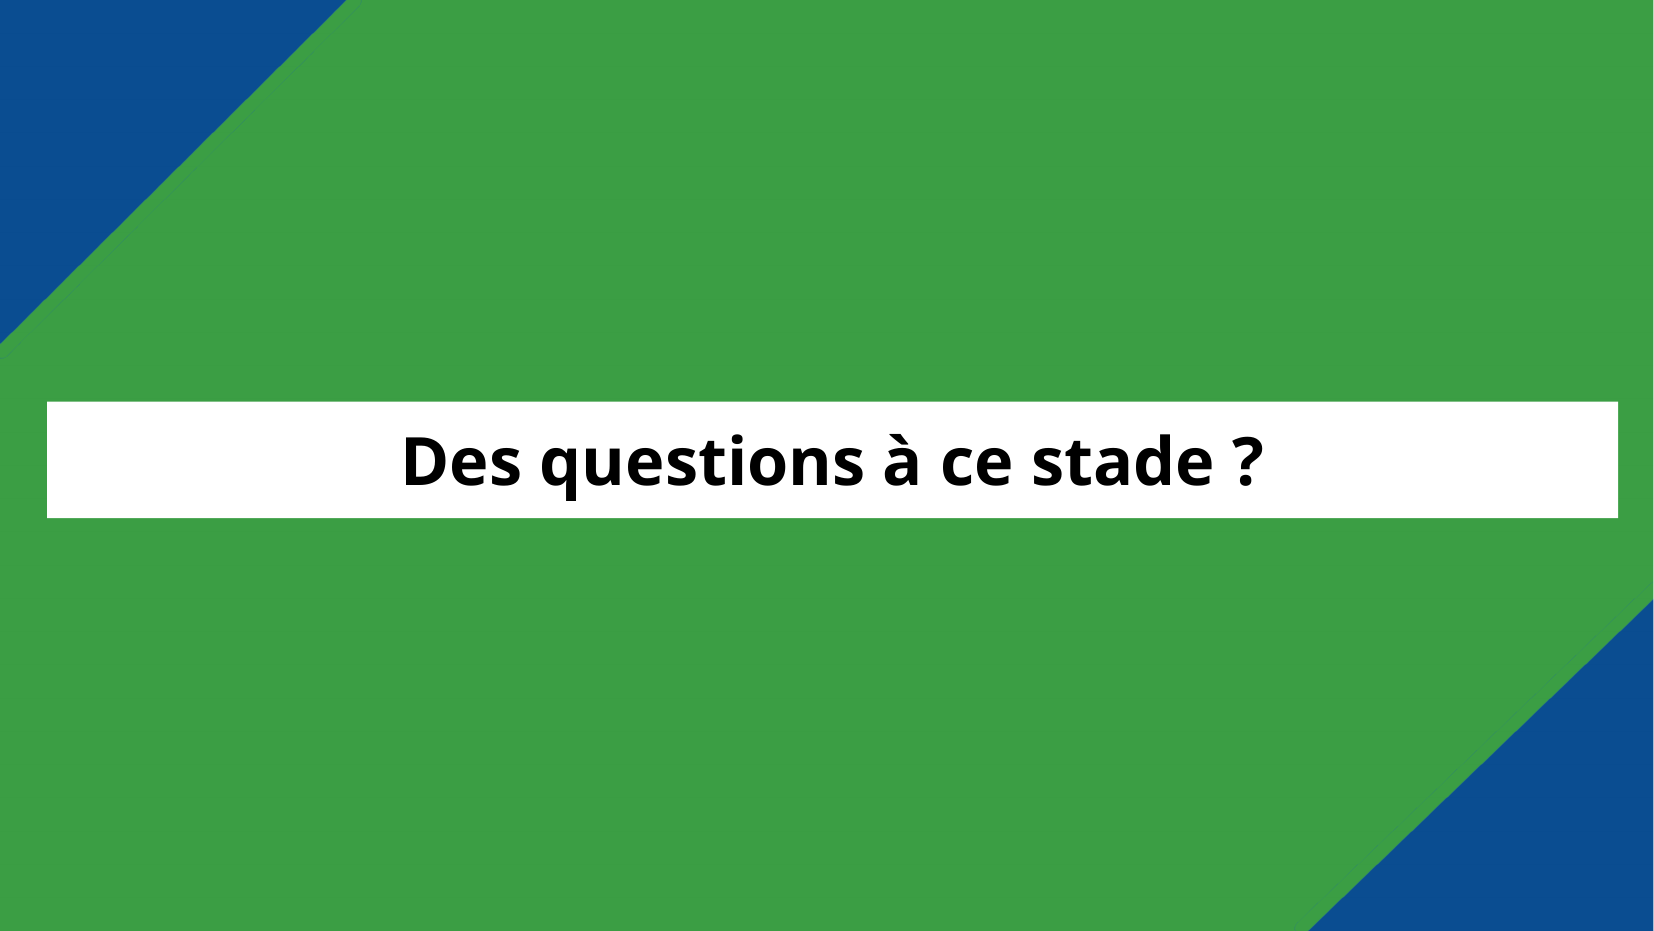

# Des questions à ce stade ?